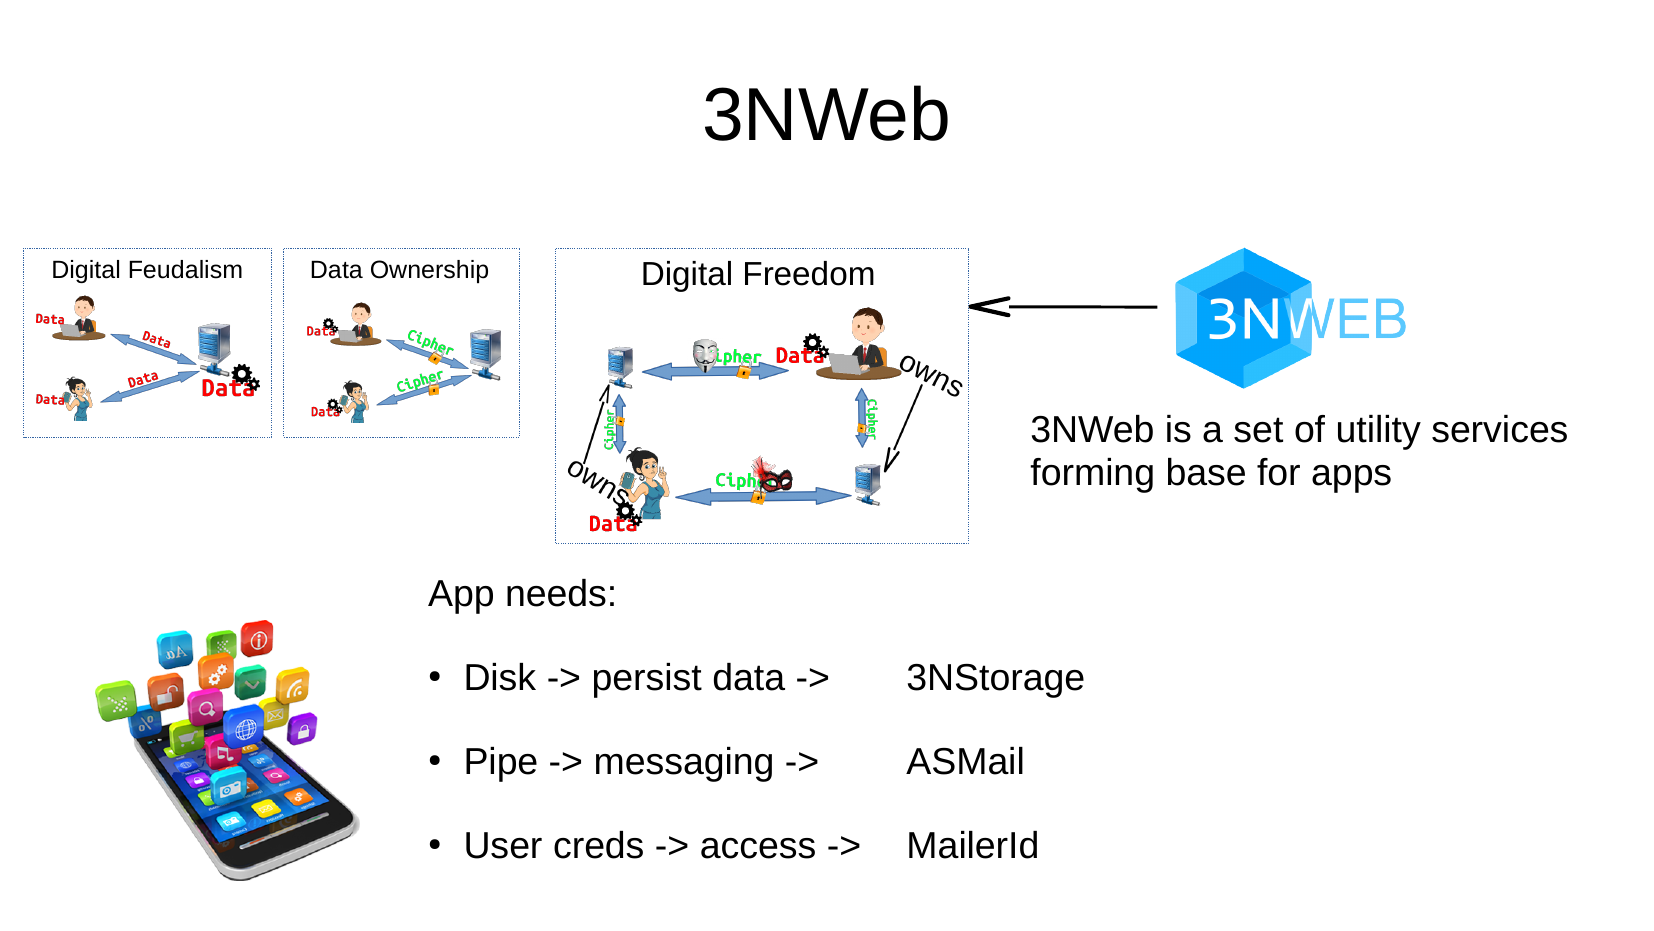

# 3NWeb
Digital Feudalism
Data Ownership
Digital Freedom
3NWeb is a set of utility services forming base for apps
App needs:
Disk -> persist data ->		3NStorage
Pipe -> messaging ->		ASMail
User creds -> access ->	MailerId